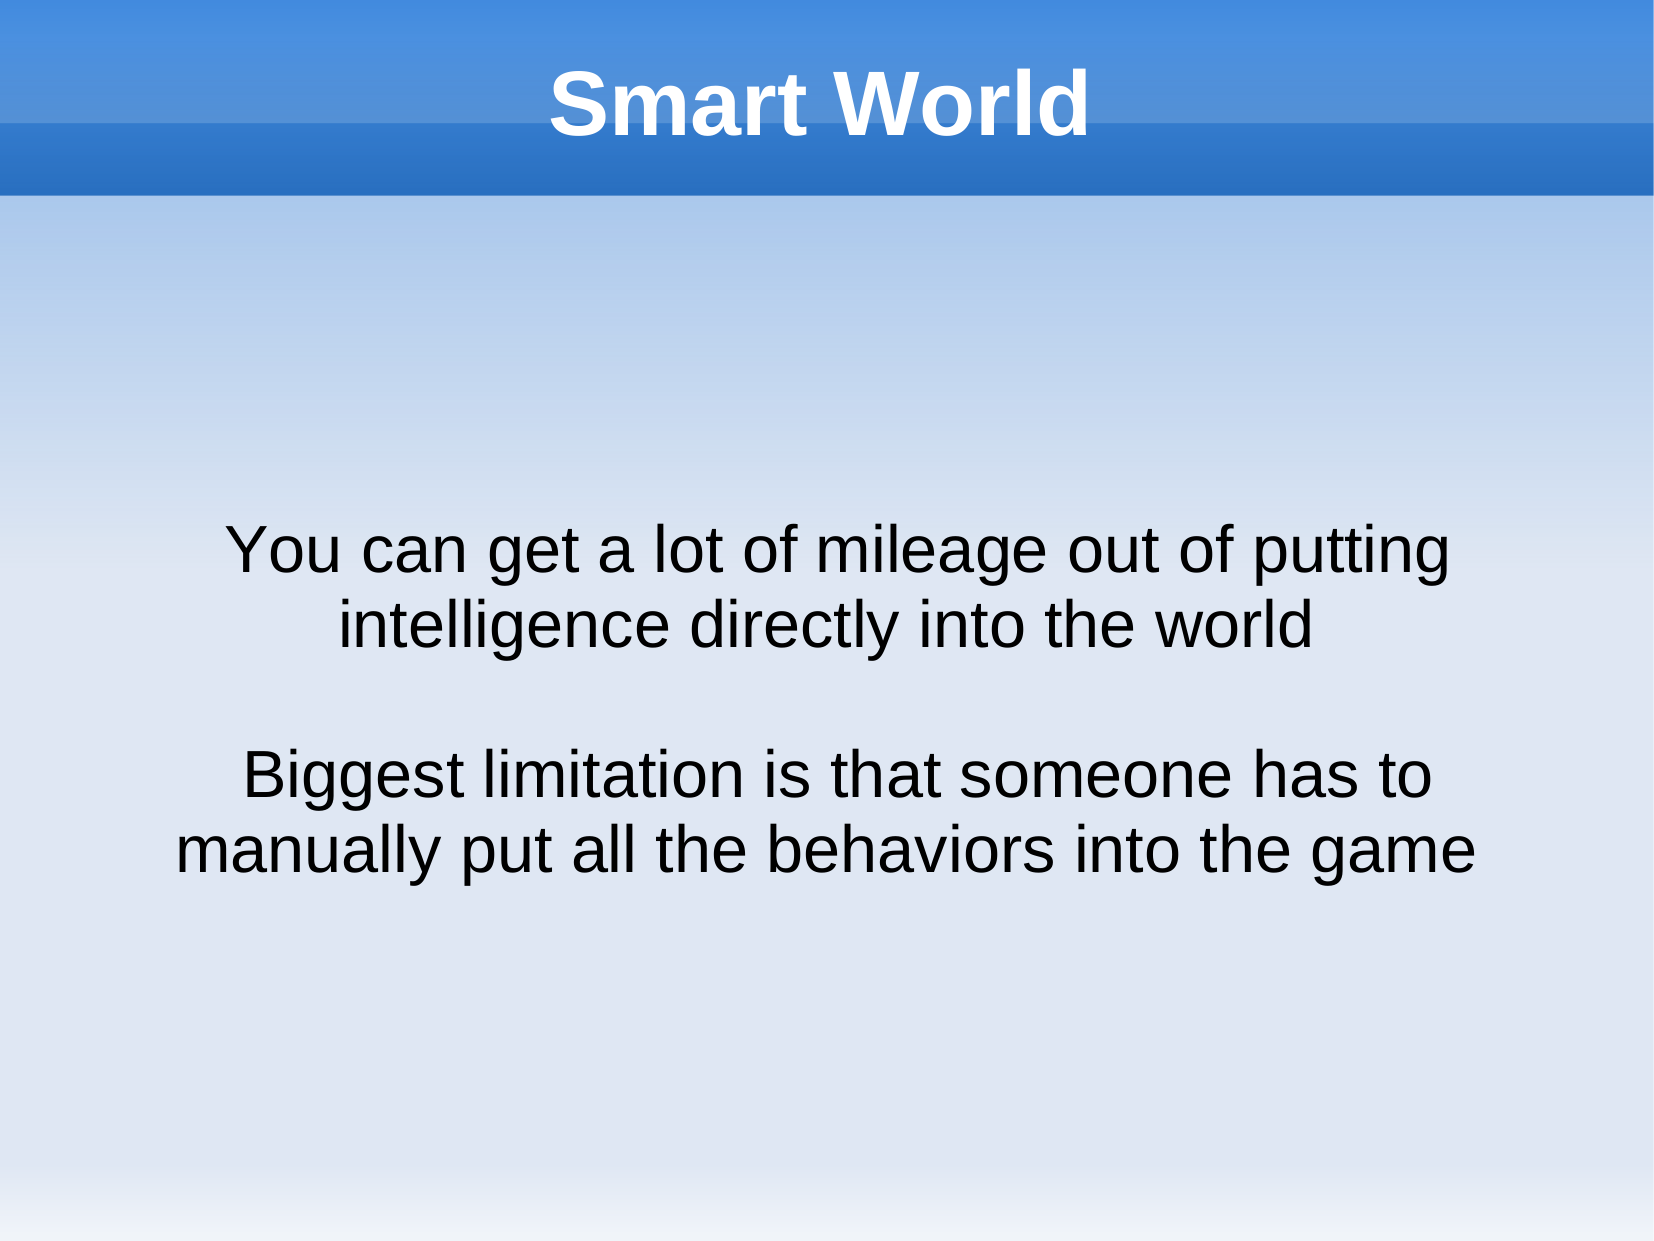

# Smart World
You can get a lot of mileage out of putting intelligence directly into the world
Biggest limitation is that someone has to manually put all the behaviors into the game